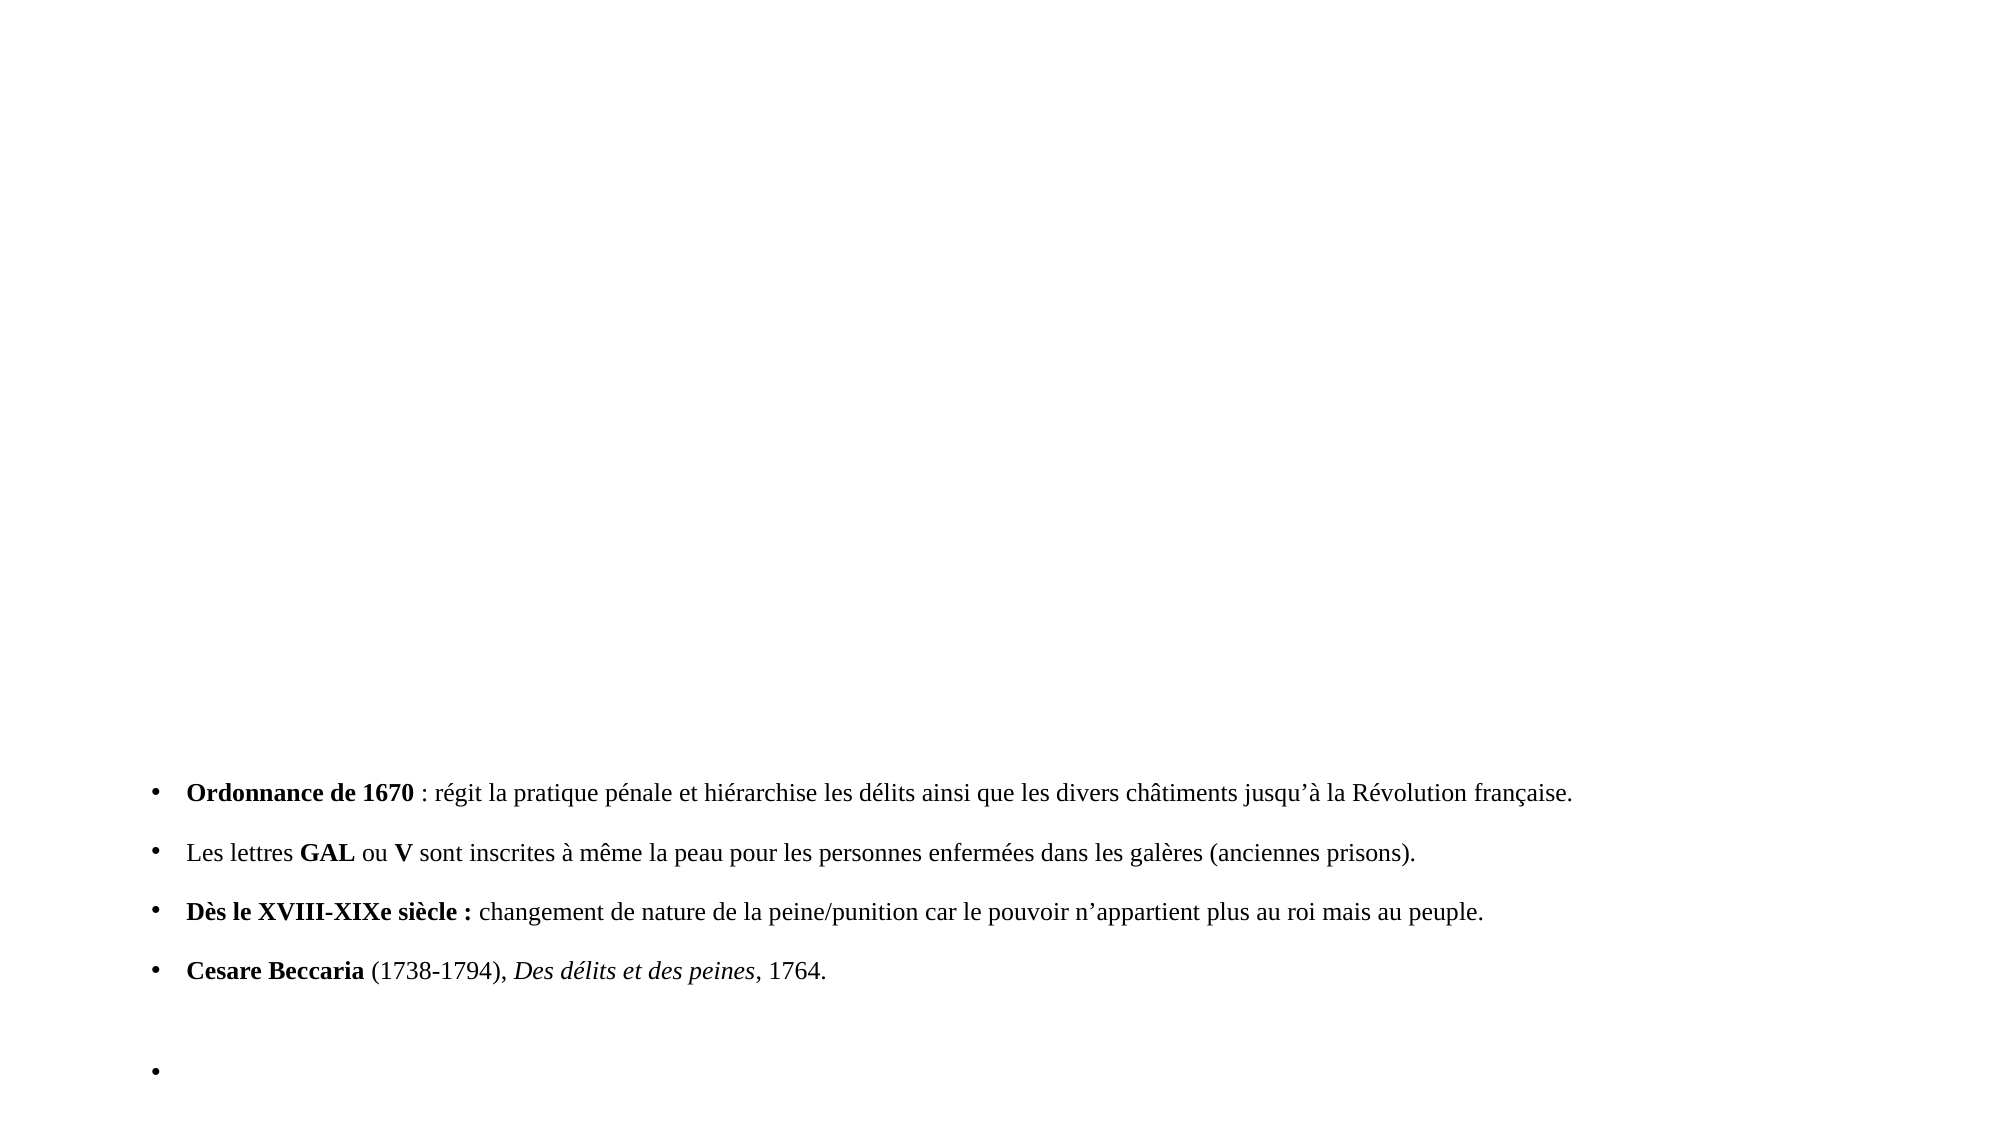

# Ordonnance de 1670 : régit la pratique pénale et hiérarchise les délits ainsi que les divers châtiments jusqu’à la Révolution française.
Les lettres GAL ou V sont inscrites à même la peau pour les personnes enfermées dans les galères (anciennes prisons).
Dès le XVIII-XIXe siècle : changement de nature de la peine/punition car le pouvoir n’appartient plus au roi mais au peuple.
Cesare Beccaria (1738-1794), Des délits et des peines, 1764.